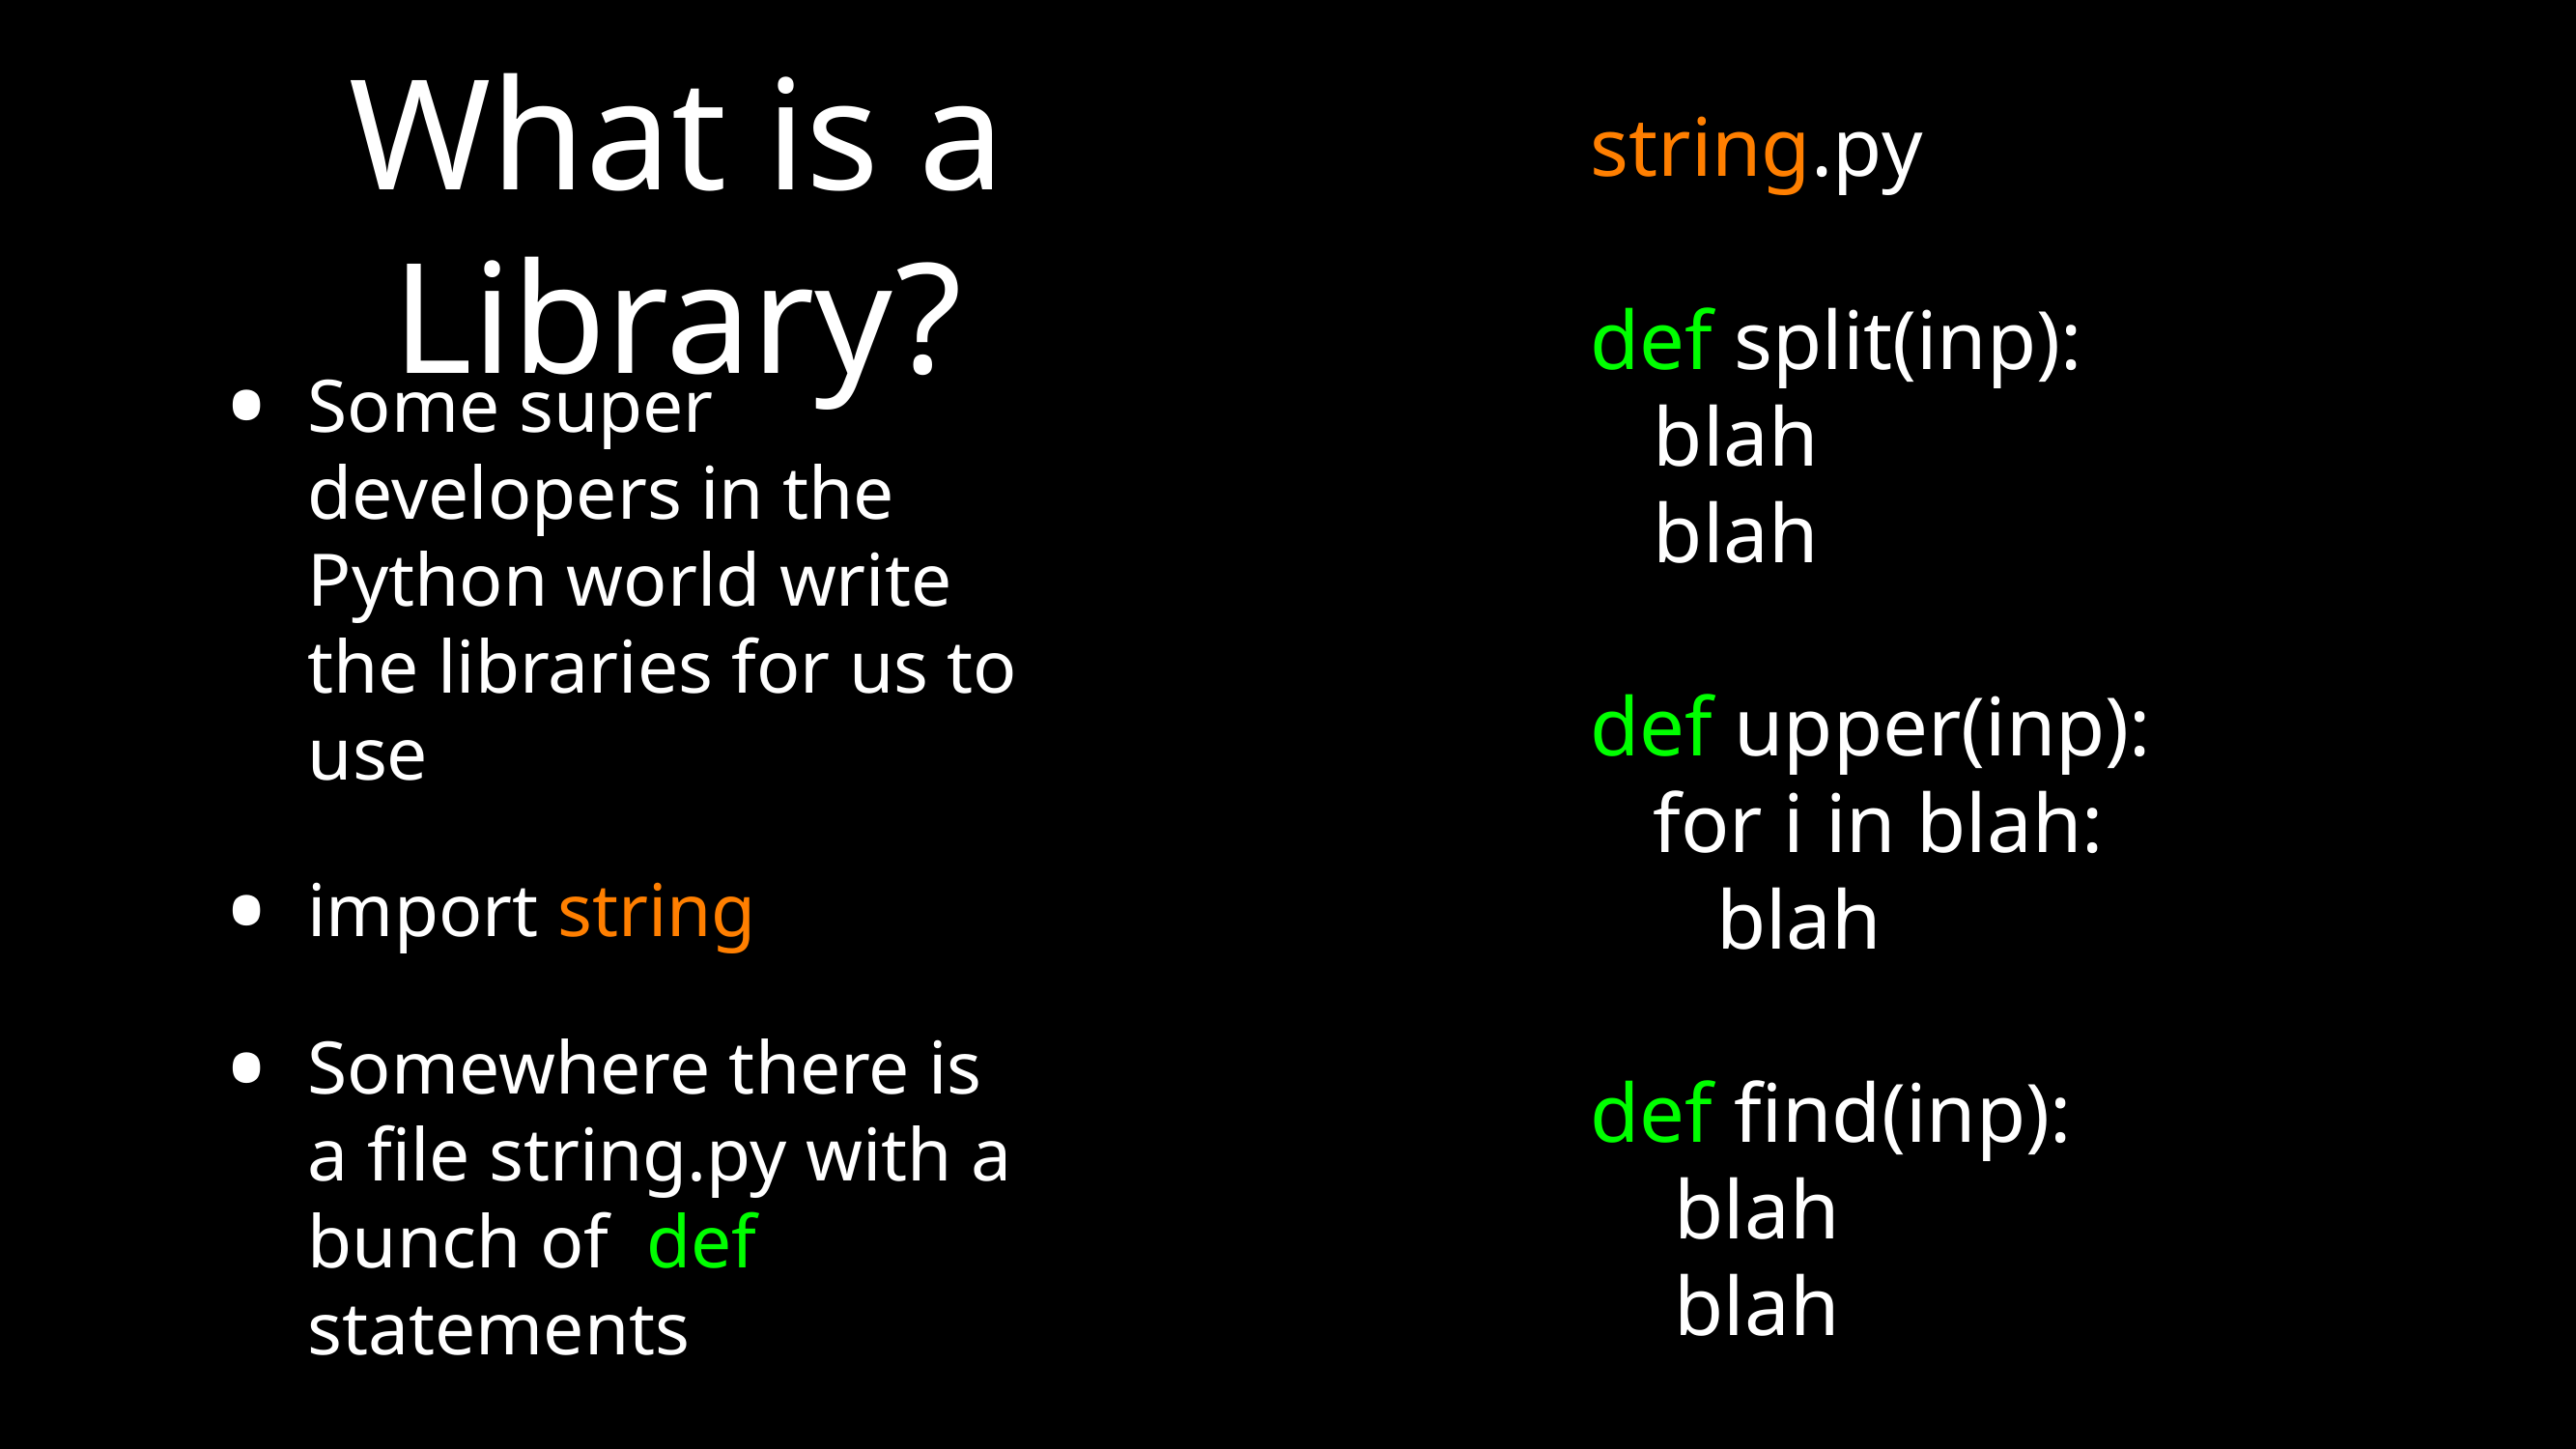

# What is a Library?
string.py
def split(inp):
 blah
 blah
def upper(inp):
 for i in blah:
 blah
def find(inp):
 blah
 blah
Some super developers in the Python world write the libraries for us to use
import string
Somewhere there is a file string.py with a bunch of def statements